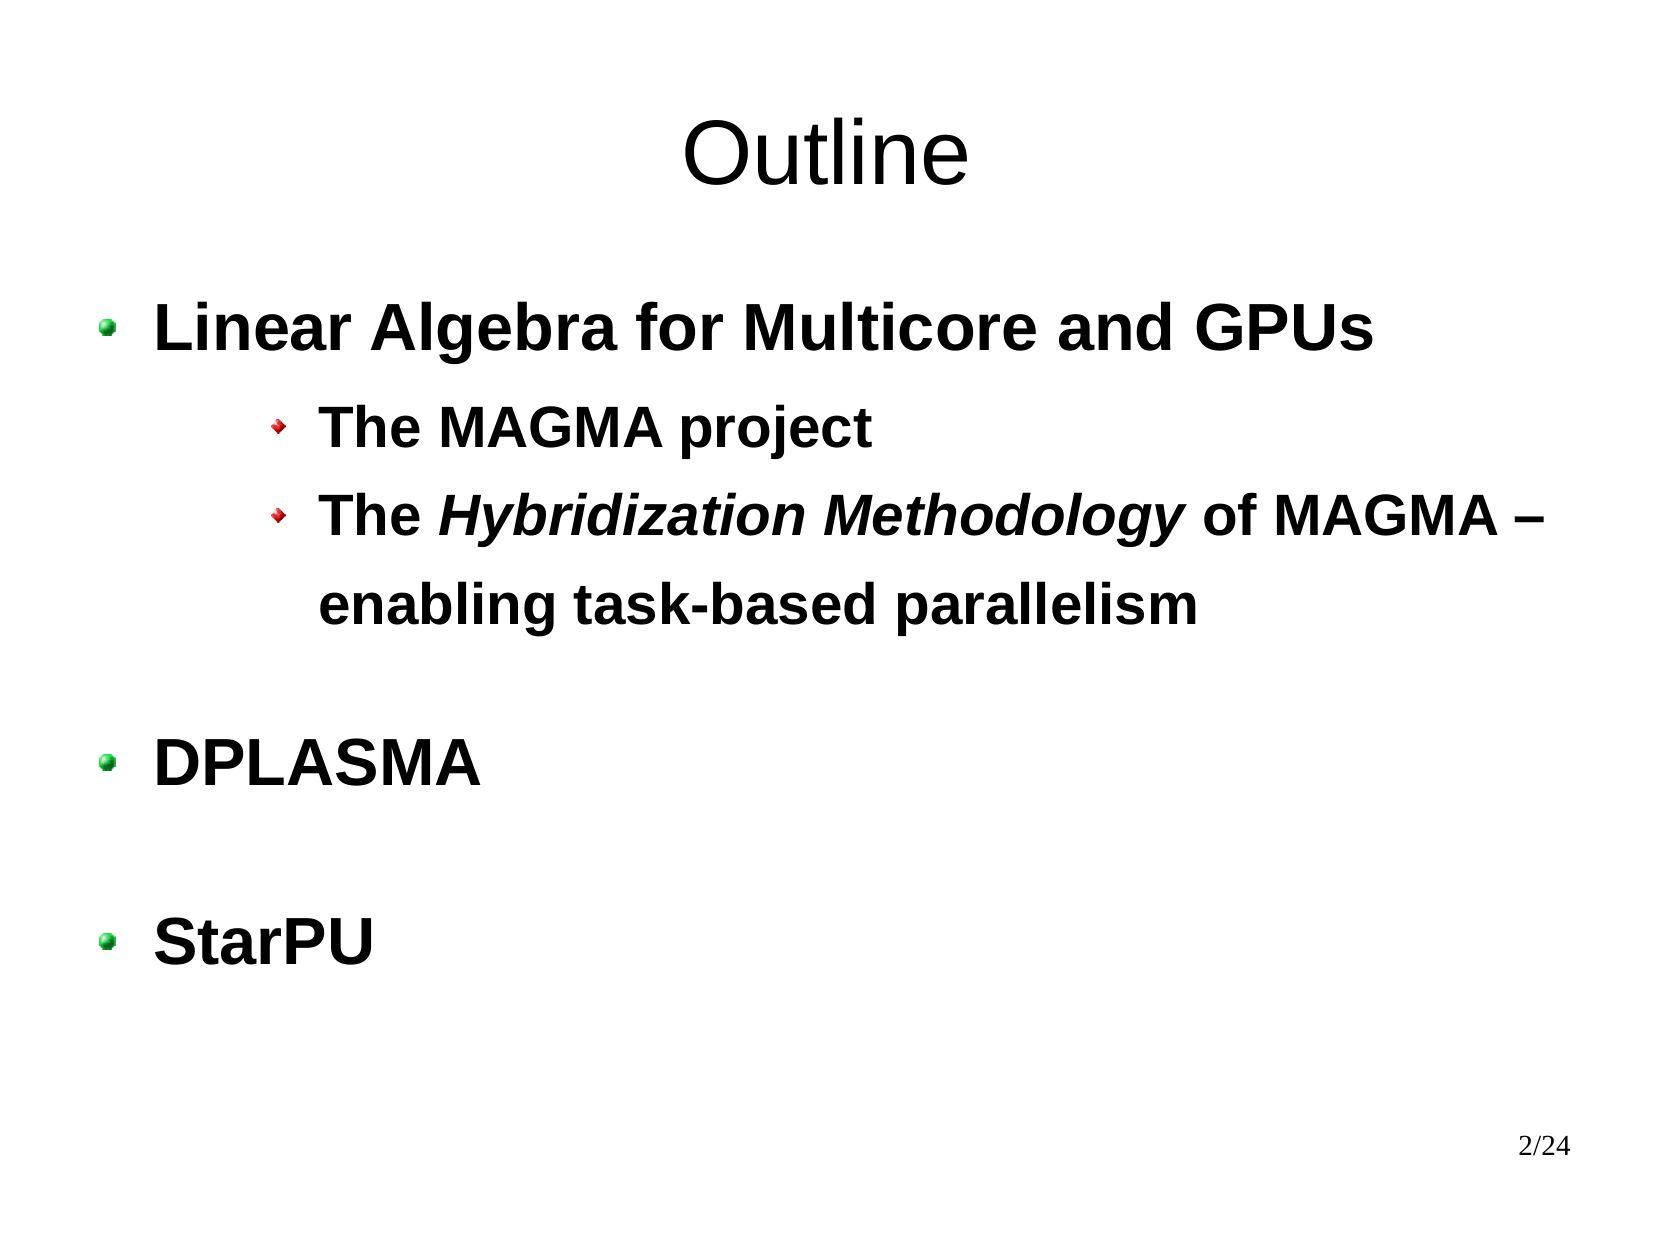

# Outline
Linear Algebra for Multicore and GPUs
The MAGMA project
The Hybridization Methodology of MAGMA –
enabling task-based parallelism
DPLASMA
StarPU
2